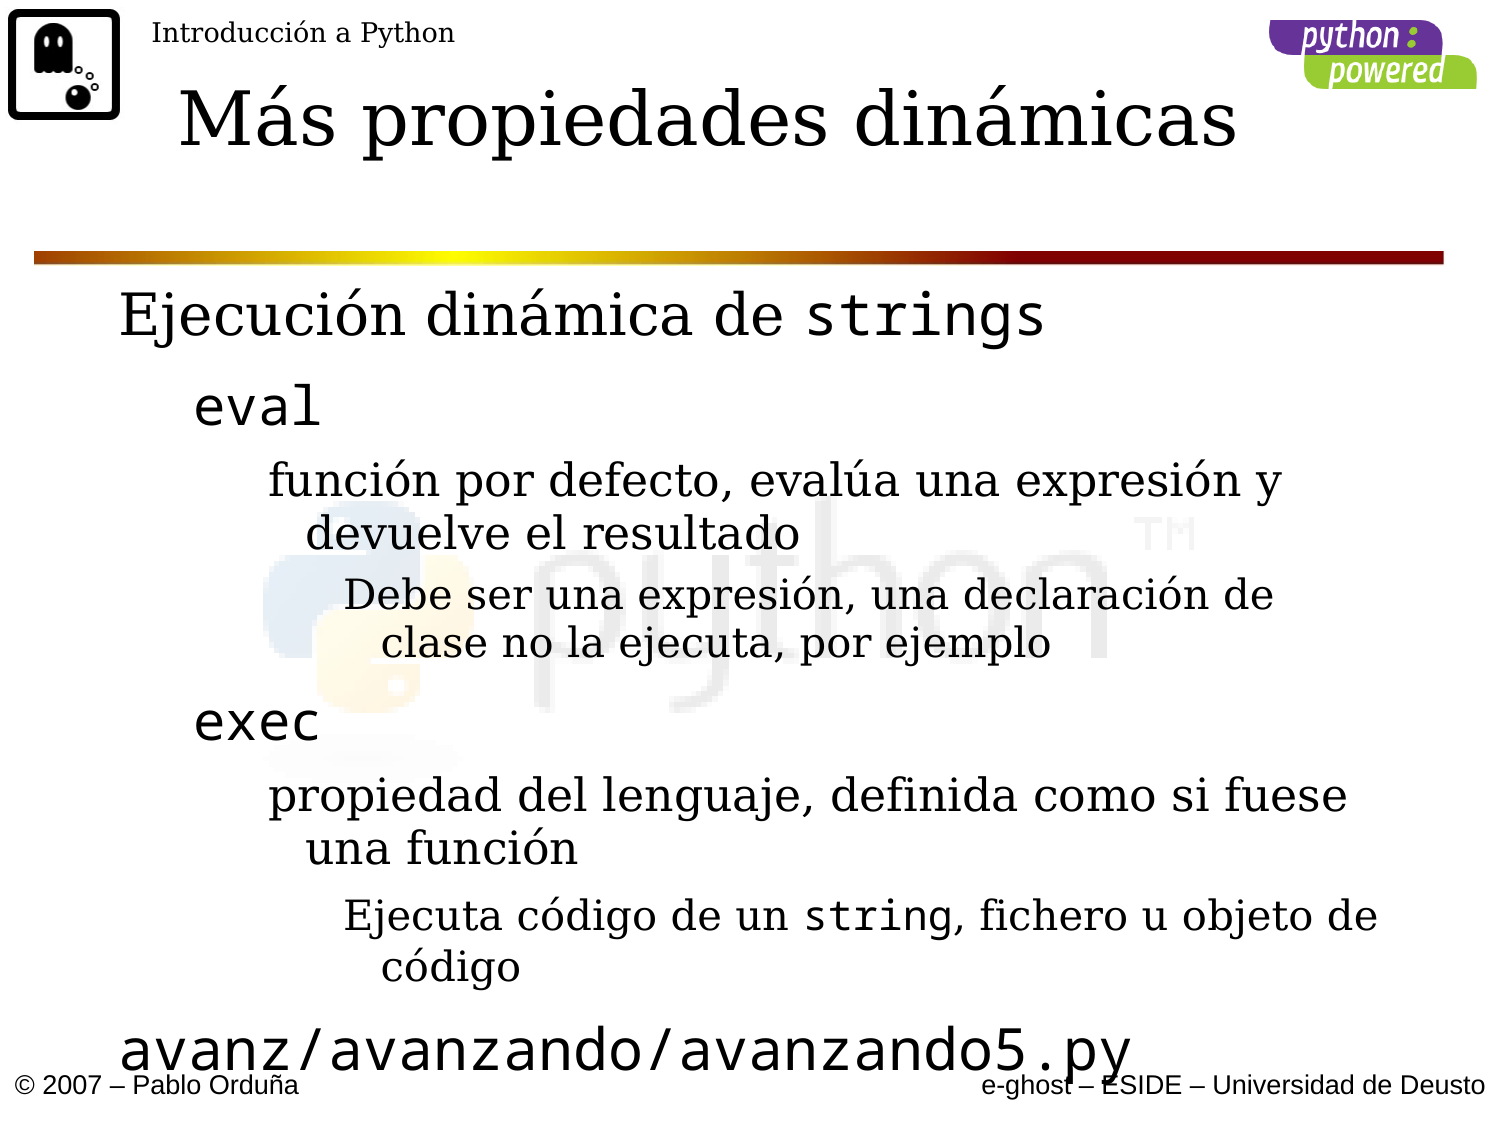

# Más propiedades dinámicas
Ejecución dinámica de strings
eval
función por defecto, evalúa una expresión y devuelve el resultado
Debe ser una expresión, una declaración de clase no la ejecuta, por ejemplo
exec
propiedad del lenguaje, definida como si fuese una función
Ejecuta código de un string, fichero u objeto de código
avanz/avanzando/avanzando5.py